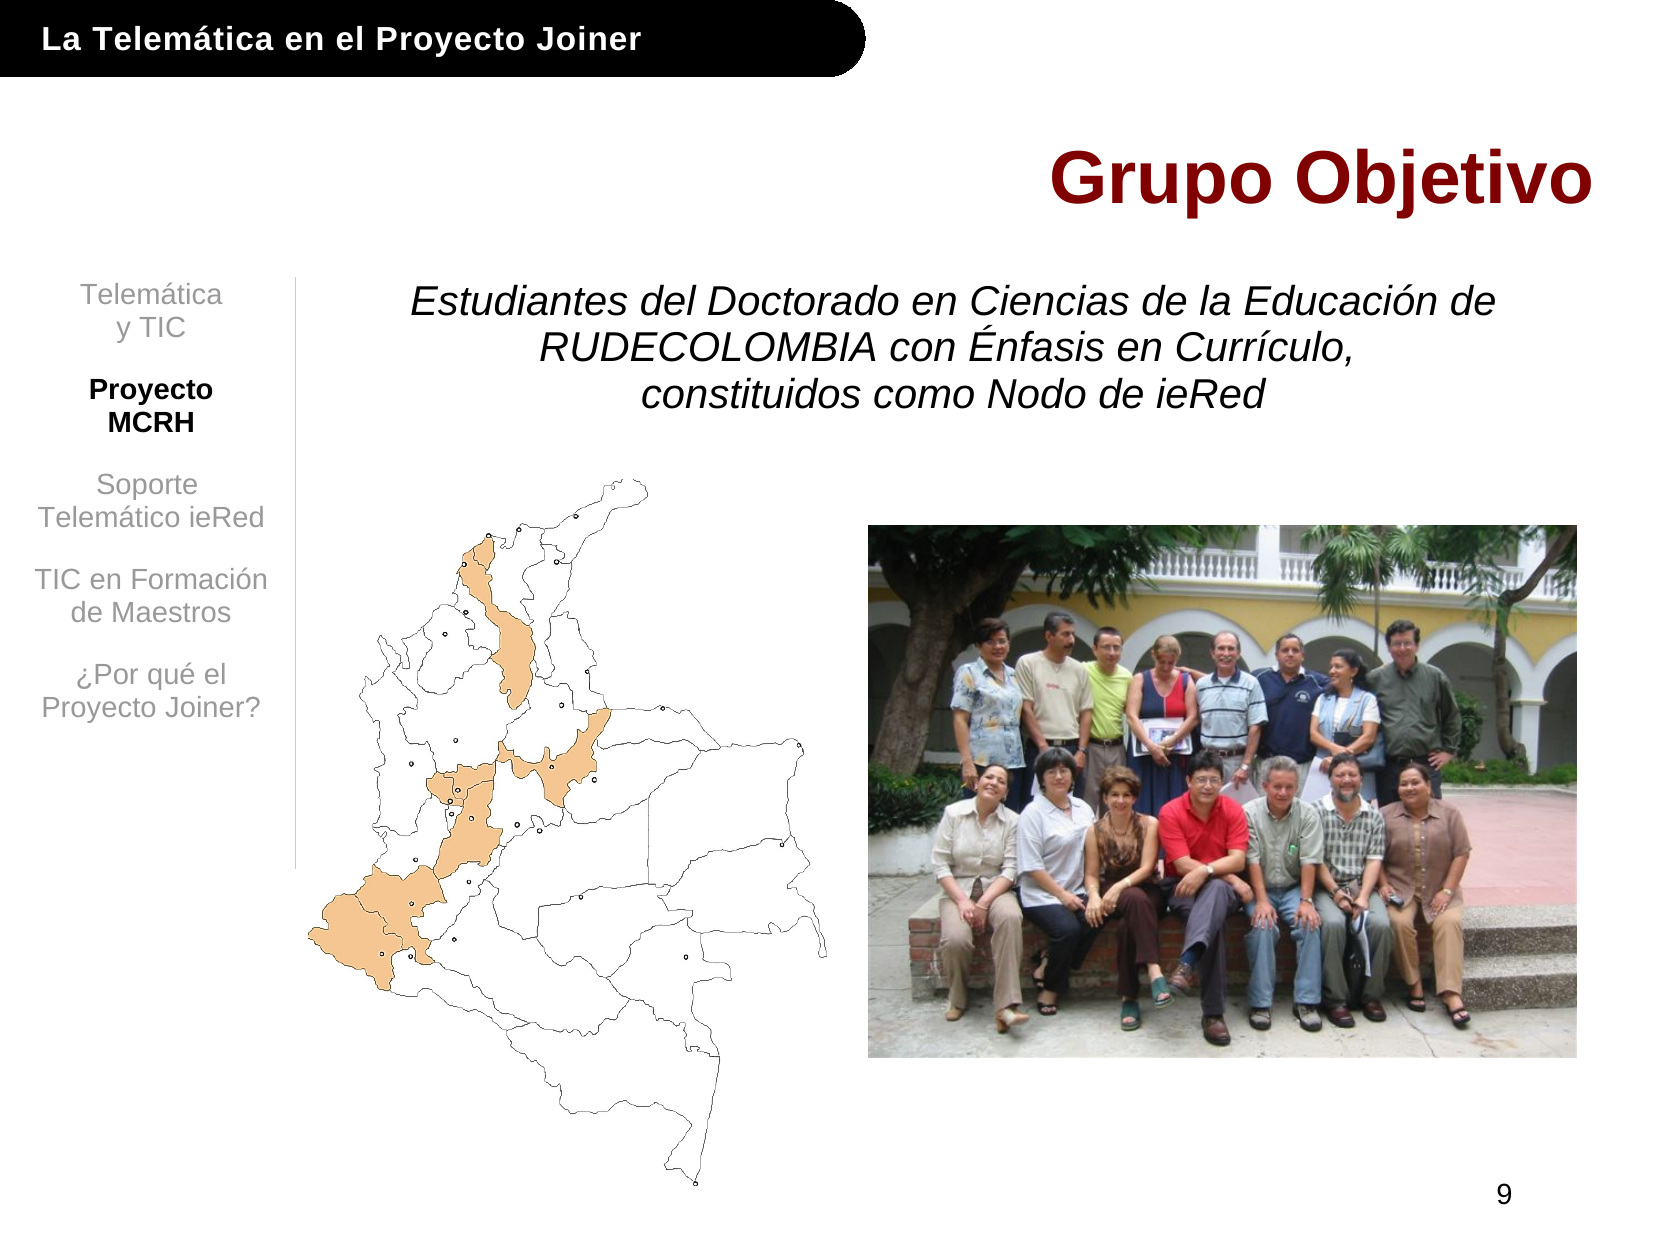

# Grupo Objetivo
Estudiantes del Doctorado en Ciencias de la Educación de RUDECOLOMBIA con Énfasis en Currículo,
constituidos como Nodo de ieRed
Telemática
y TIC
Proyecto
MCRH
Soporte
Telemático ieRed
TIC en Formación de Maestros
¿Por qué el Proyecto Joiner?